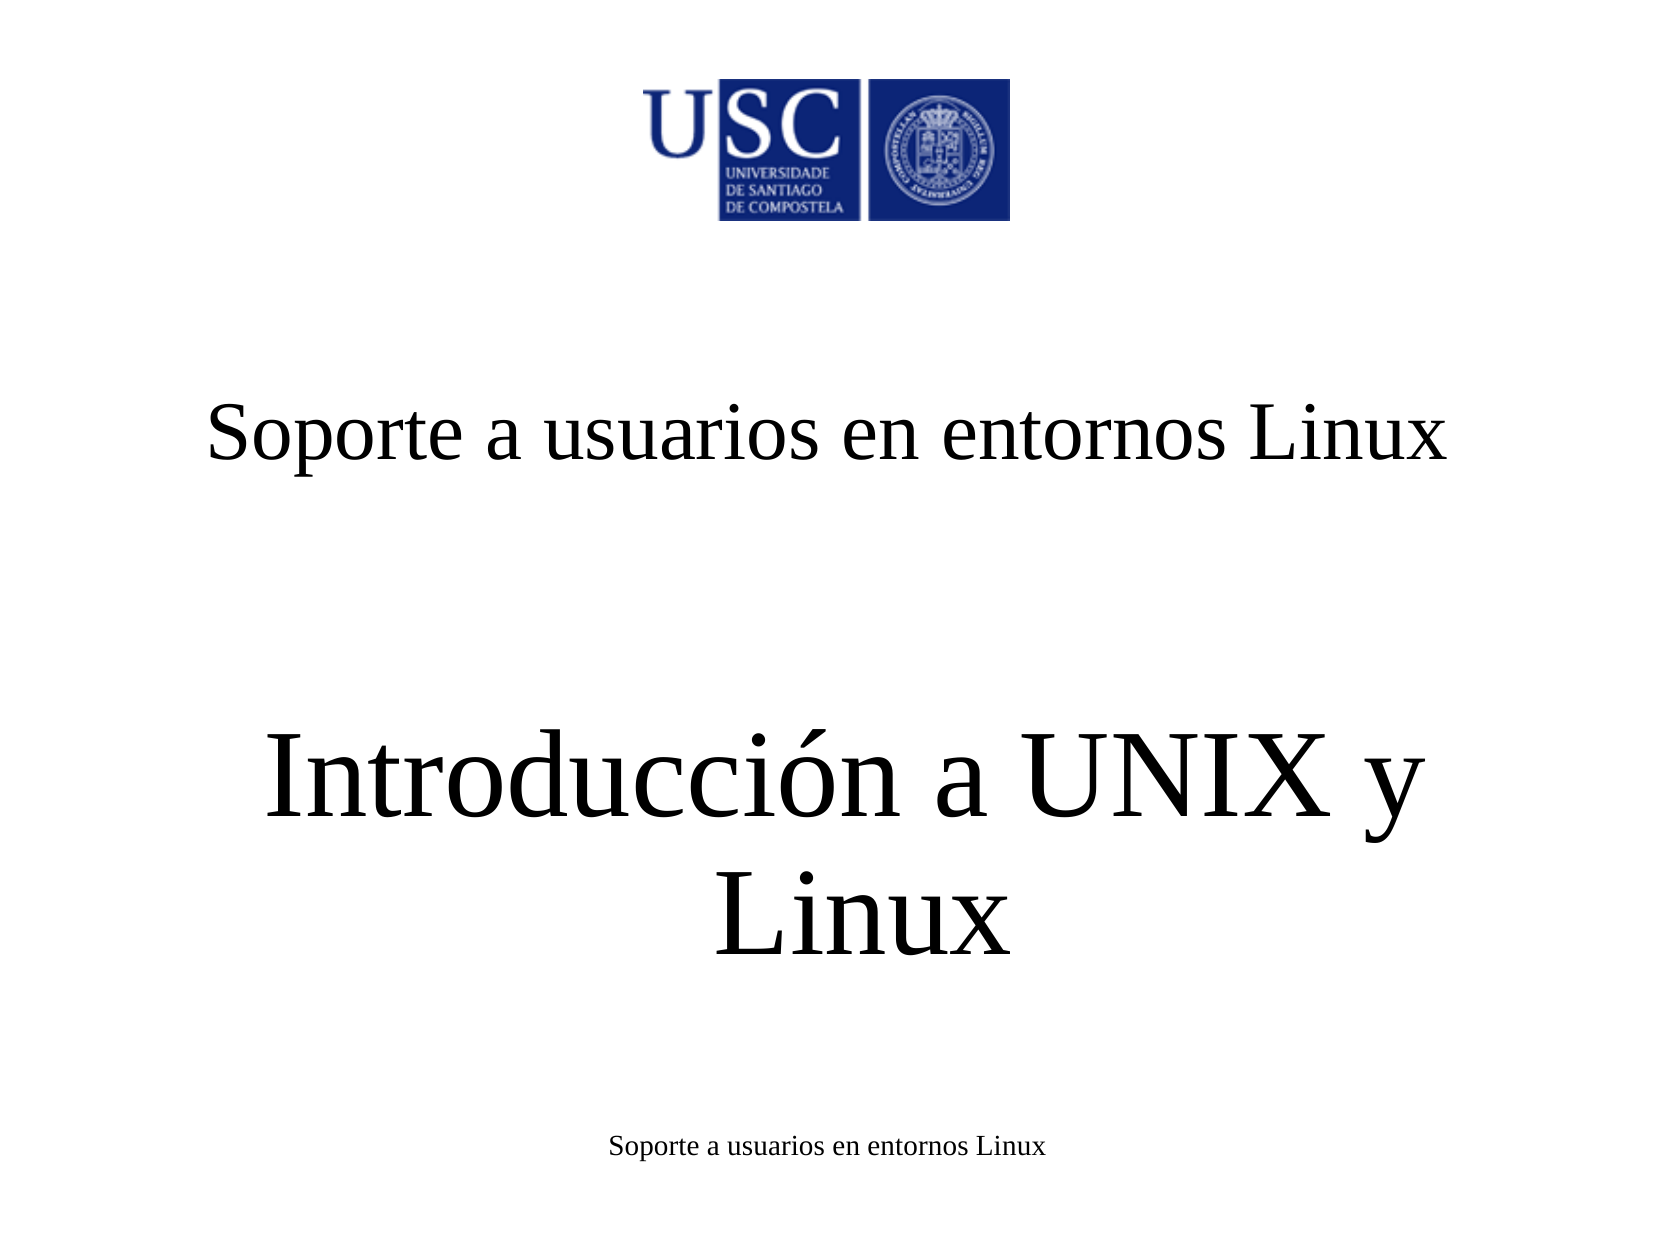

# Soporte a usuarios en entornos Linux
Introducción a UNIX y Linux